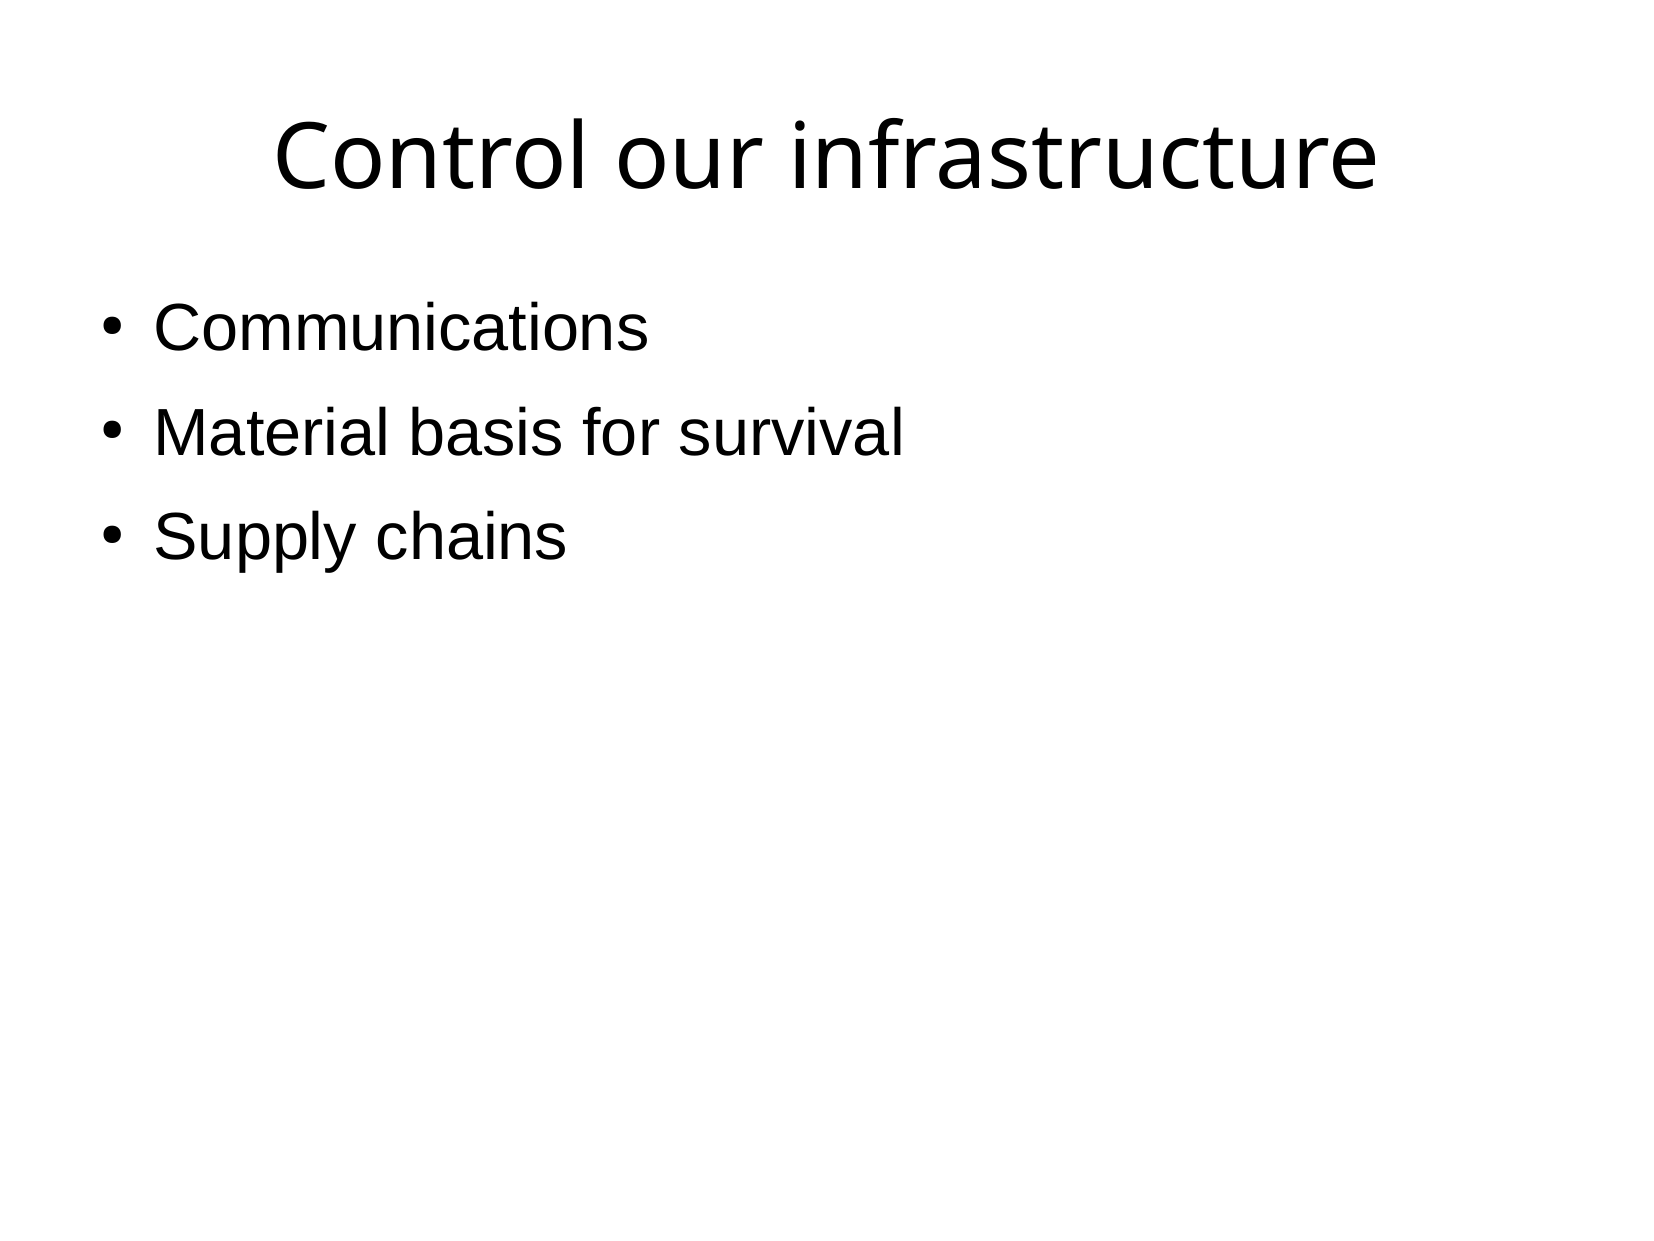

# Control our infrastructure
Communications
Material basis for survival
Supply chains